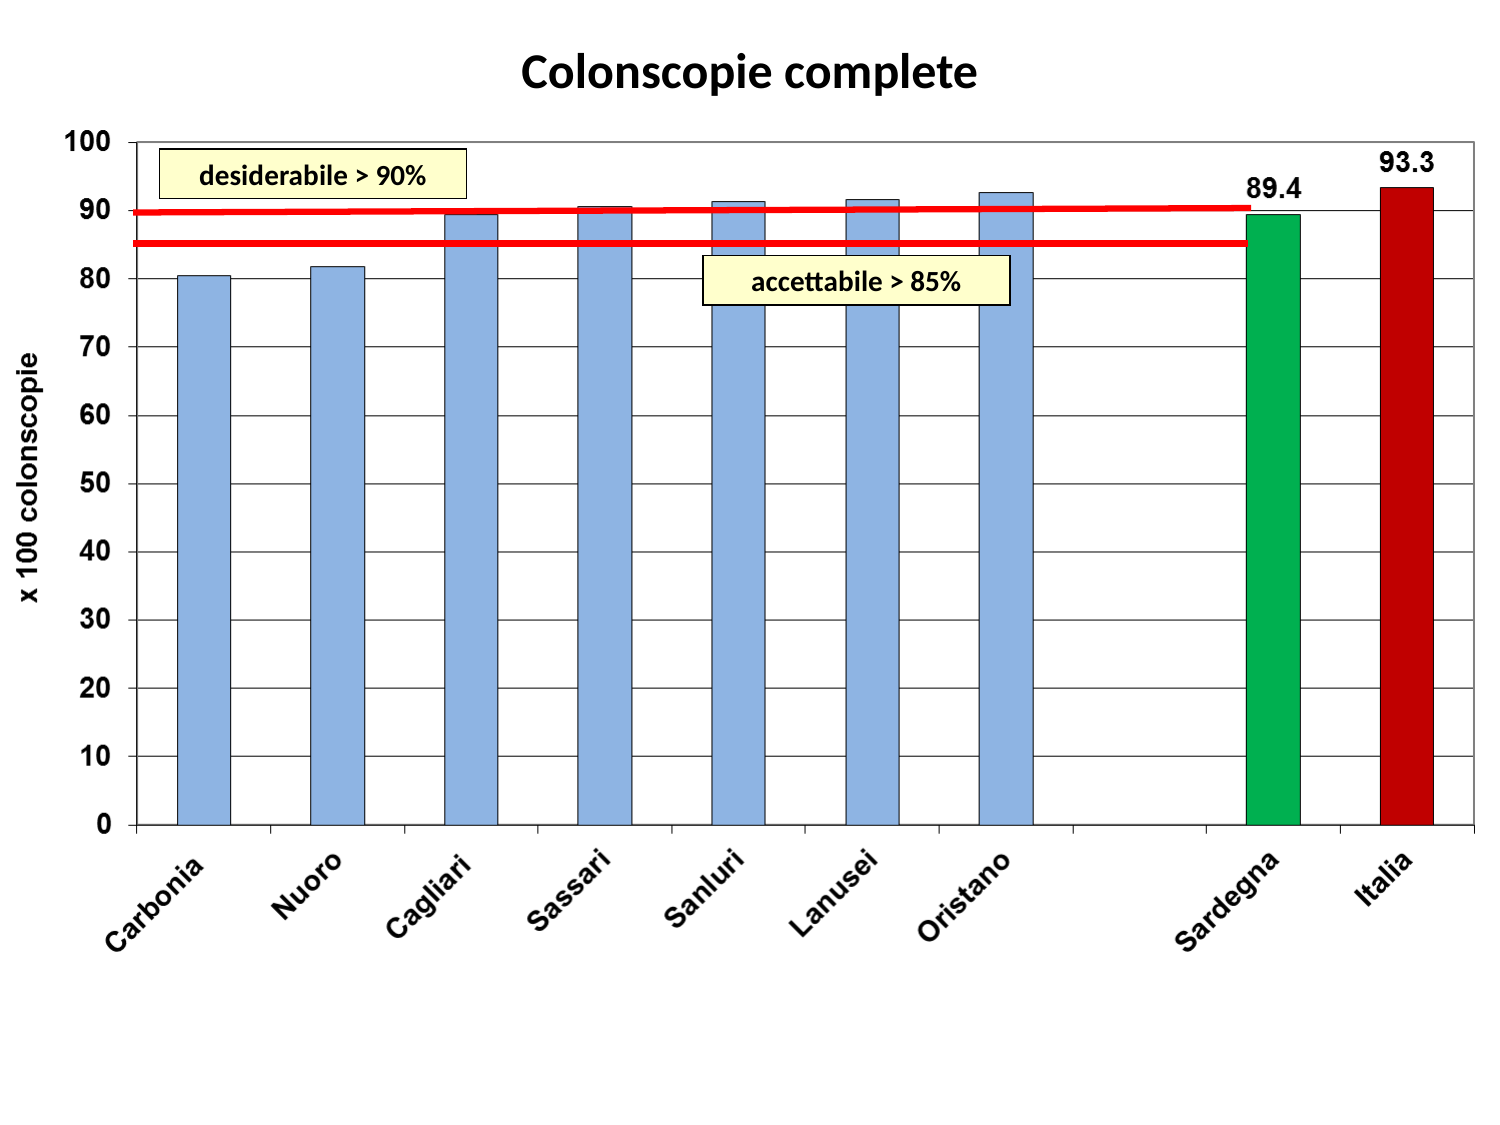

Colonscopie complete
desiderabile > 90%
accettabile > 85%